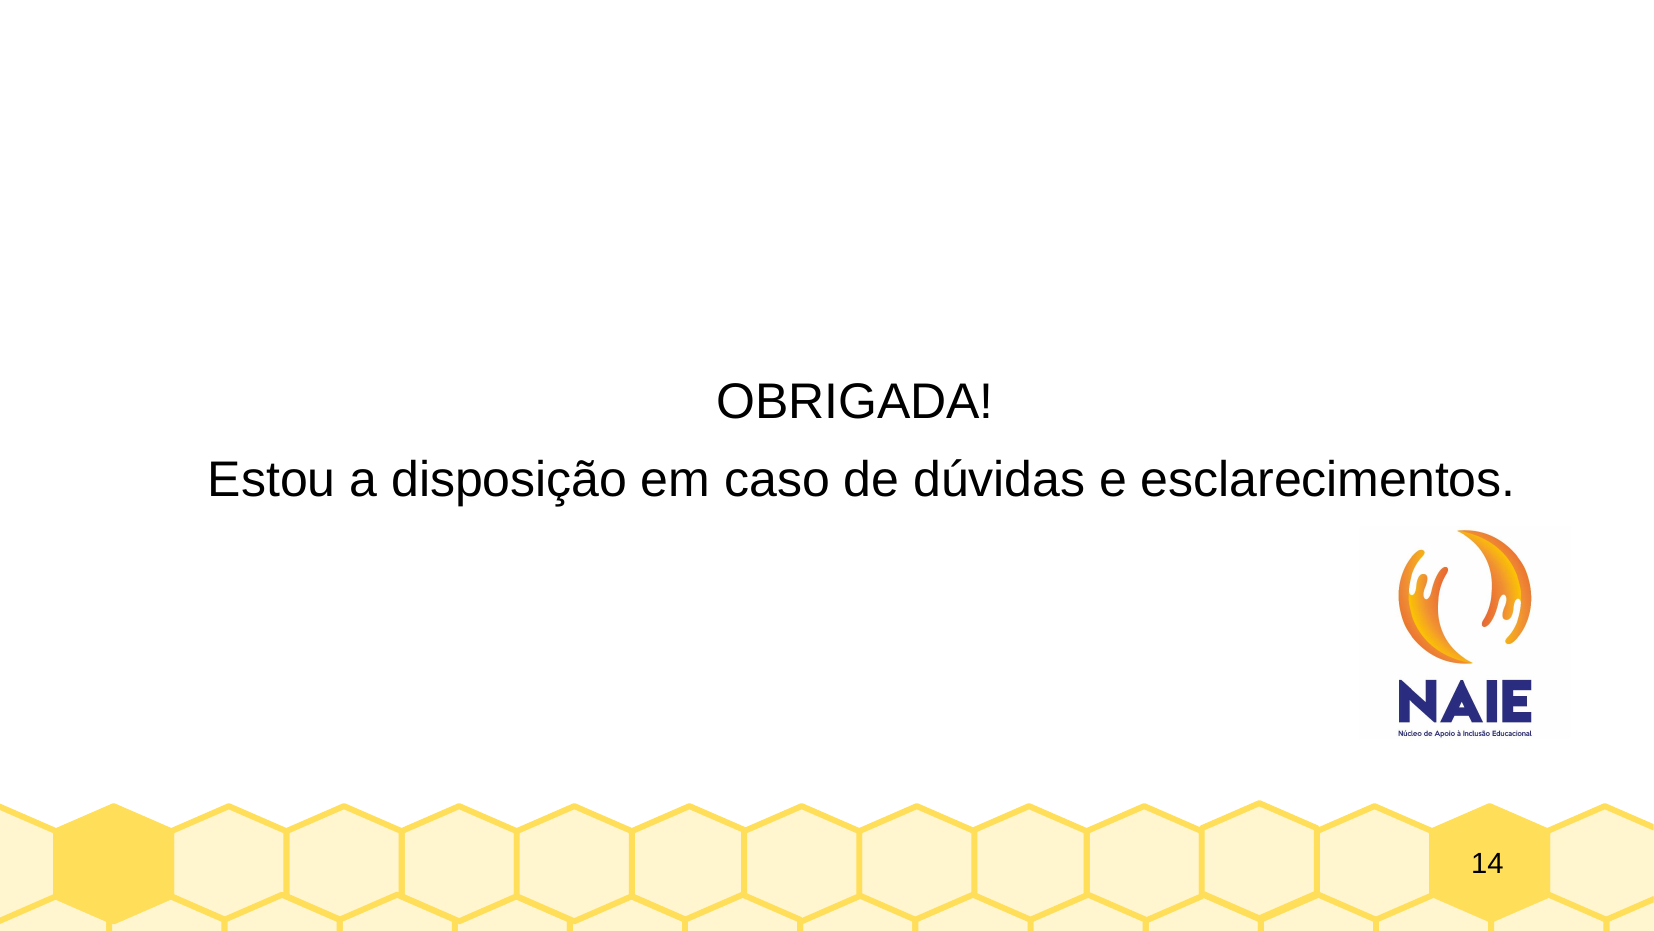

#
OBRIGADA!
Estou a disposição em caso de dúvidas e esclarecimentos.